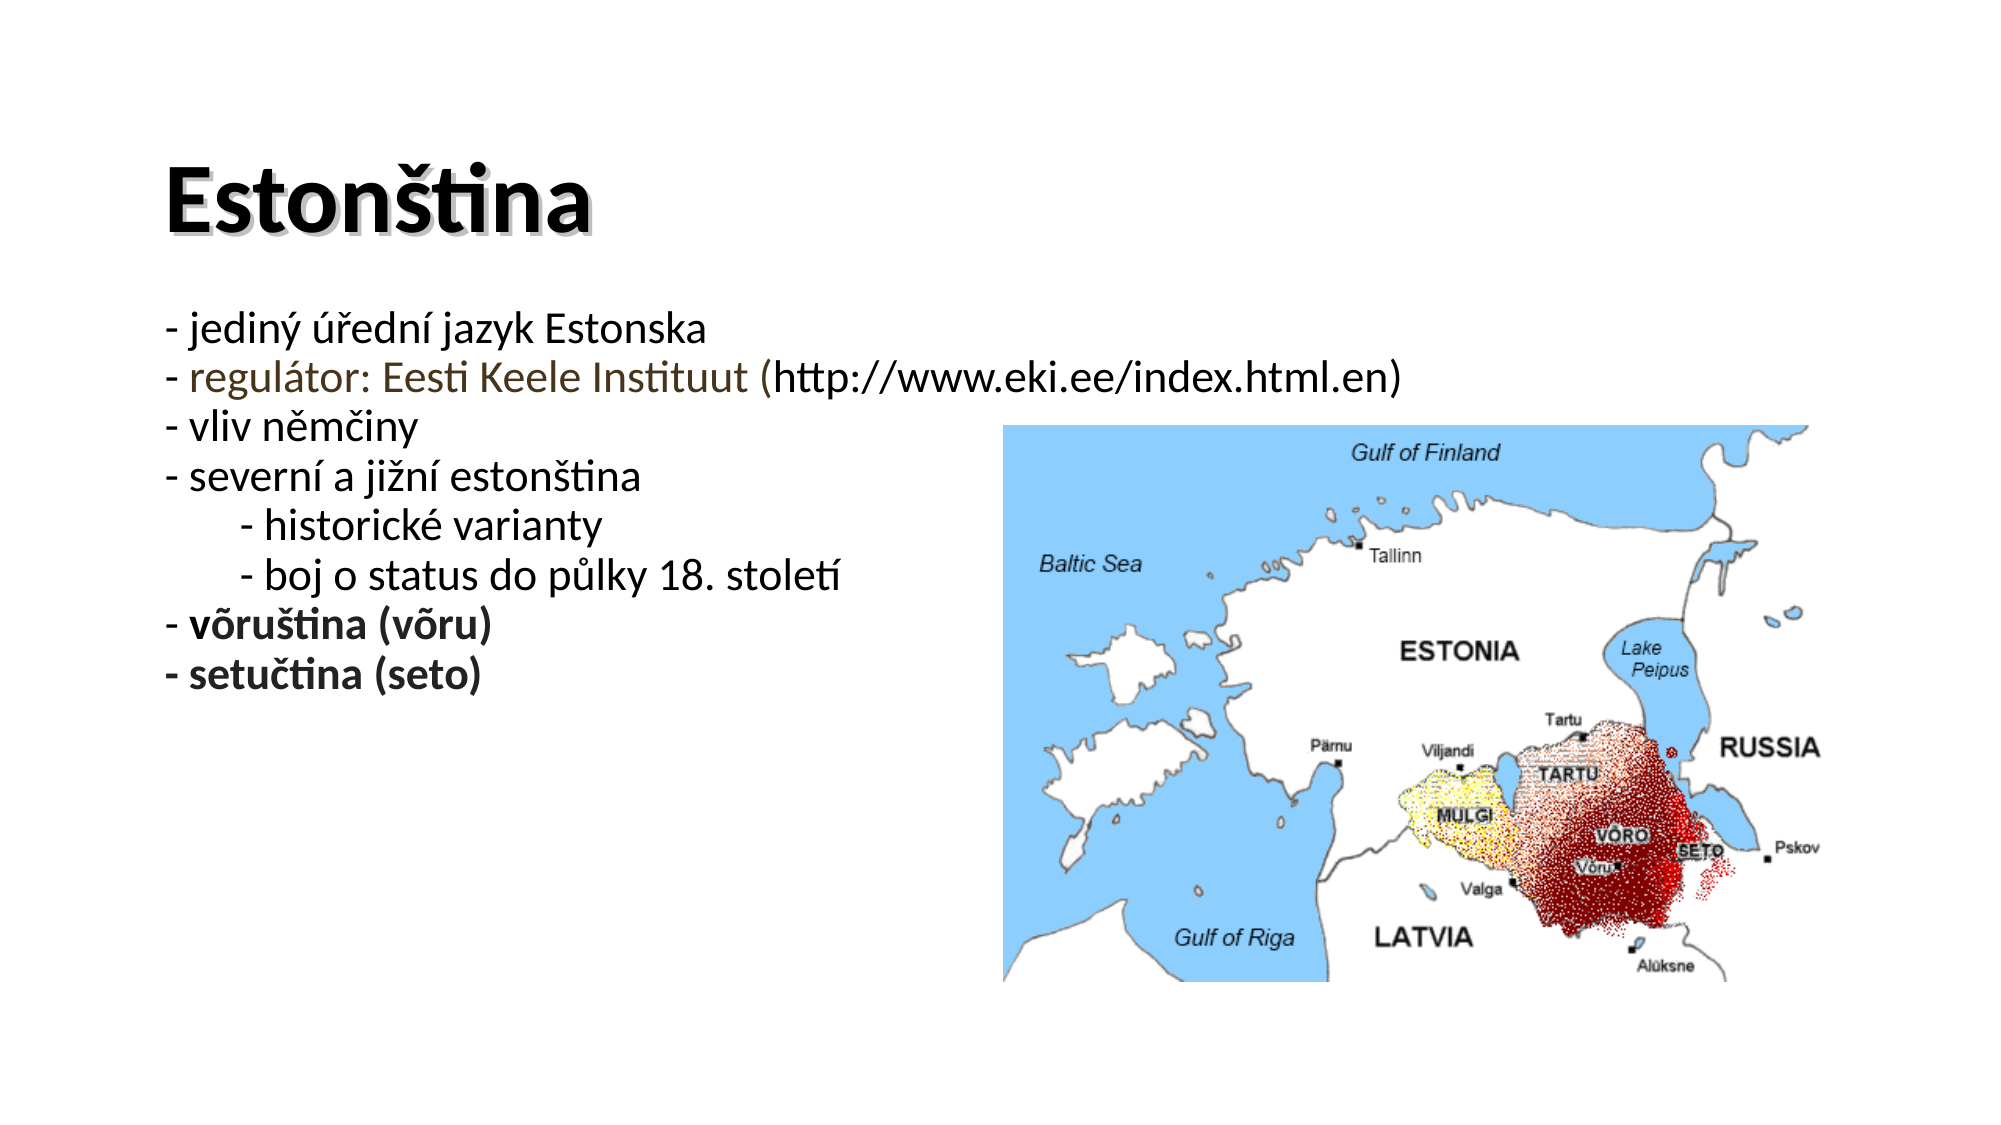

# Estonština - jediný úřední jazyk Estonska - regulátor: Eesti Keele Instituut (http://www.eki.ee/index.html.en) - vliv němčiny - severní a jižní estonština - historické varianty - boj o status do půlky 18. století - võruština (võru) - setučtina (seto)